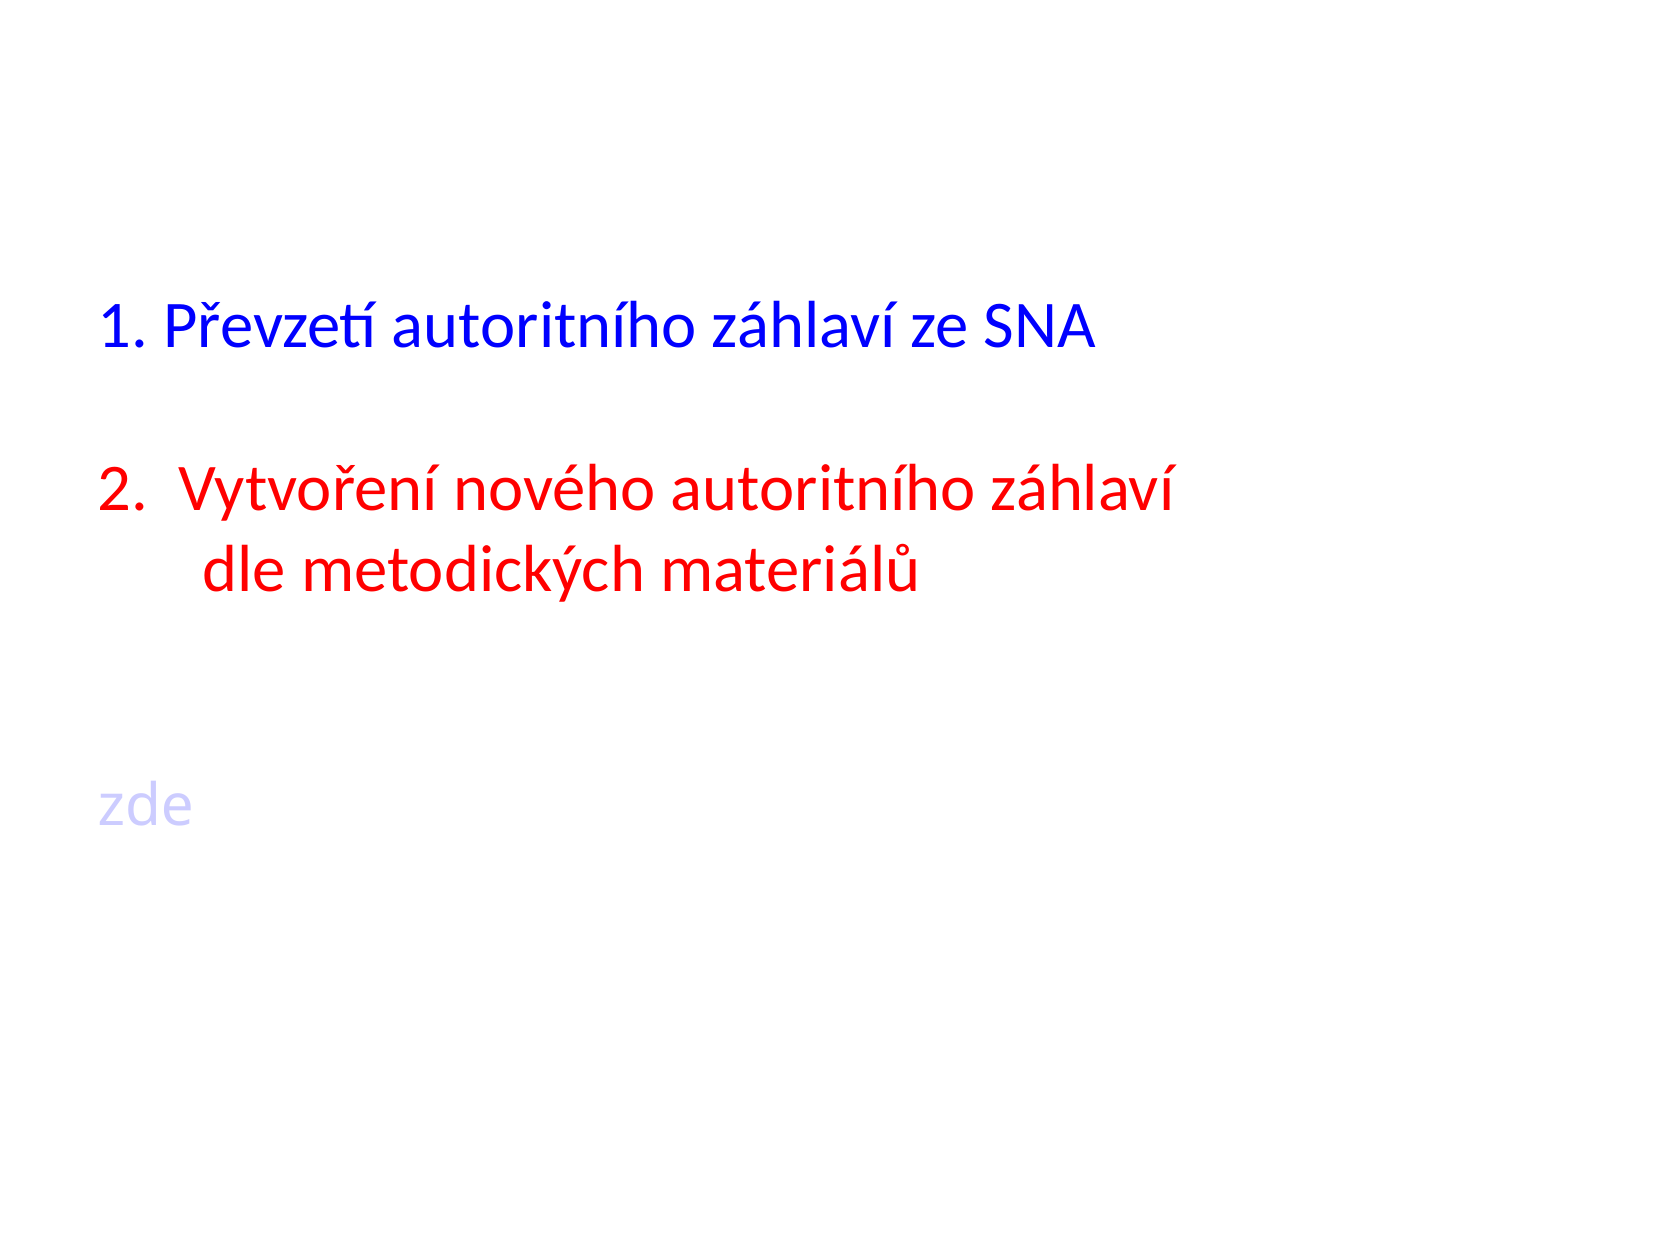

# 1. Převzetí autoritního záhlaví ze SNA
2. Vytvoření nového autoritního záhlaví
 dle metodických materiálů
zde